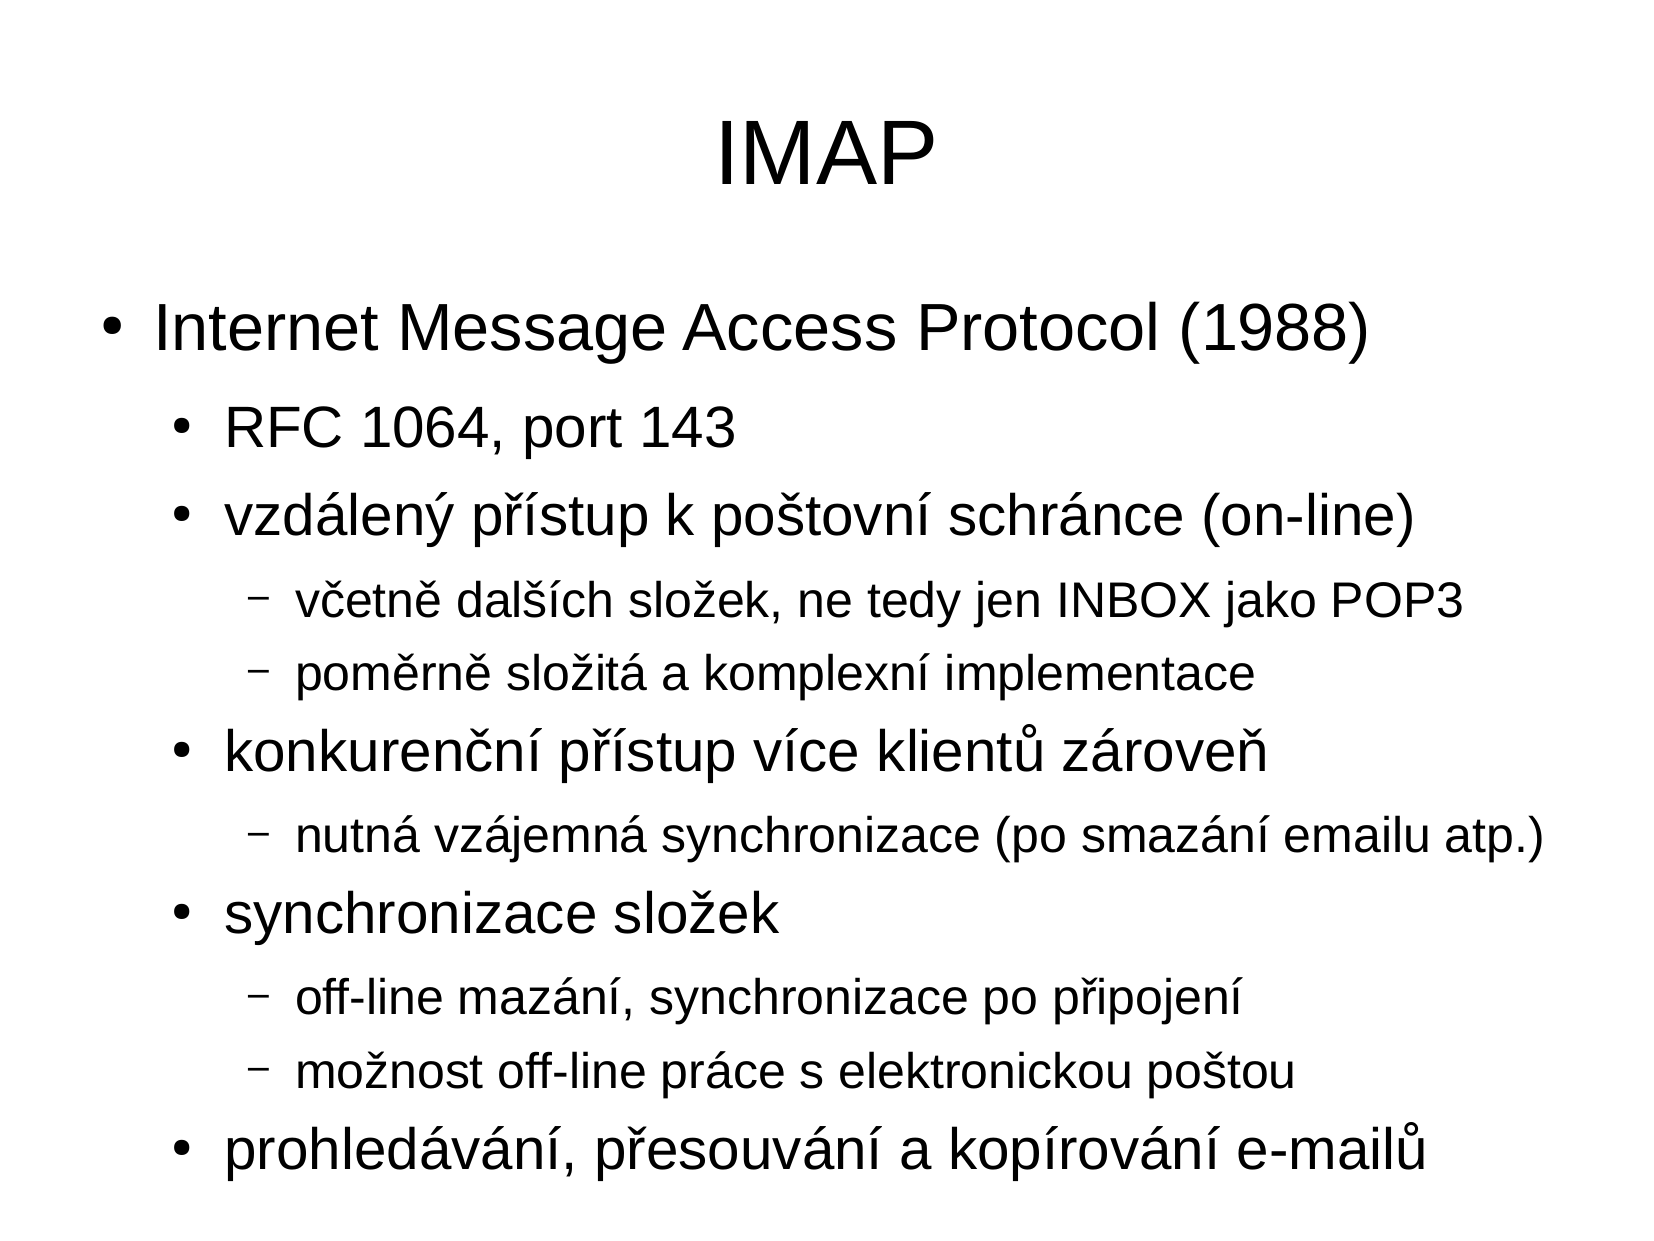

# IMAP
Internet Message Access Protocol (1988)
RFC 1064, port 143
vzdálený přístup k poštovní schránce (on-line)
včetně dalších složek, ne tedy jen INBOX jako POP3
poměrně složitá a komplexní implementace
konkurenční přístup více klientů zároveň
nutná vzájemná synchronizace (po smazání emailu atp.)
synchronizace složek
off-line mazání, synchronizace po připojení
možnost off-line práce s elektronickou poštou
prohledávání, přesouvání a kopírování e-mailů